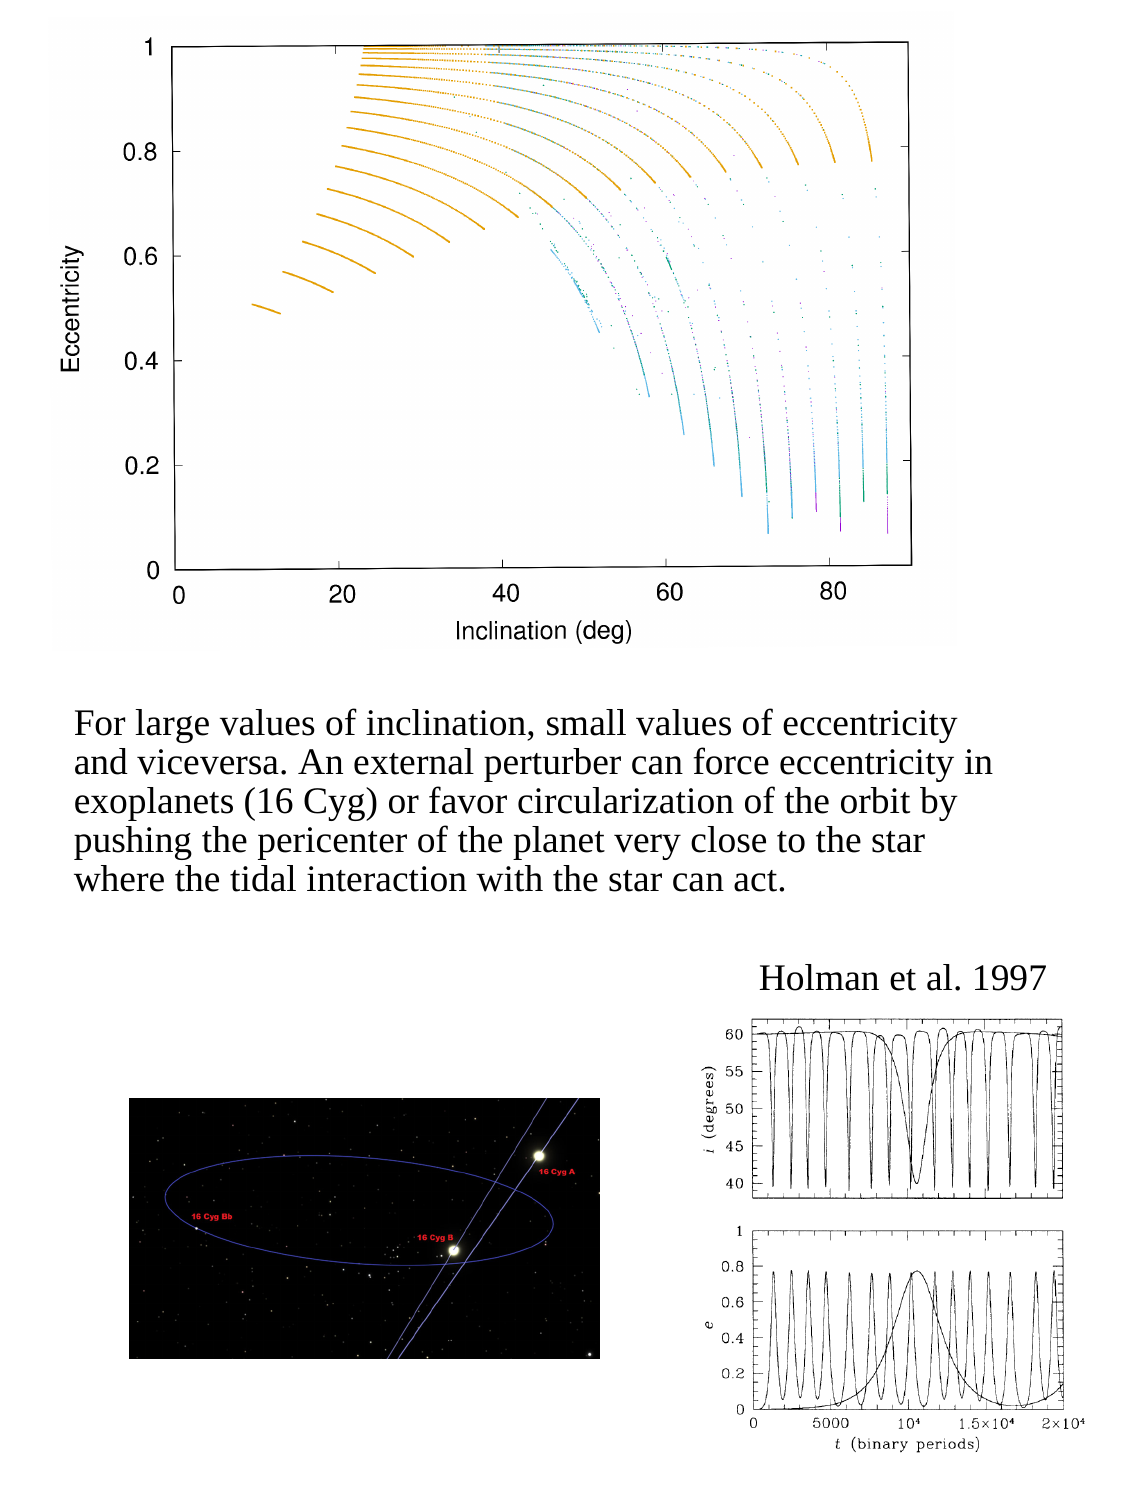

For large values of inclination, small values of eccentricity and viceversa. An external perturber can force eccentricity in exoplanets (16 Cyg) or favor circularization of the orbit by pushing the pericenter of the planet very close to the star where the tidal interaction with the star can act.
Holman et al. 1997